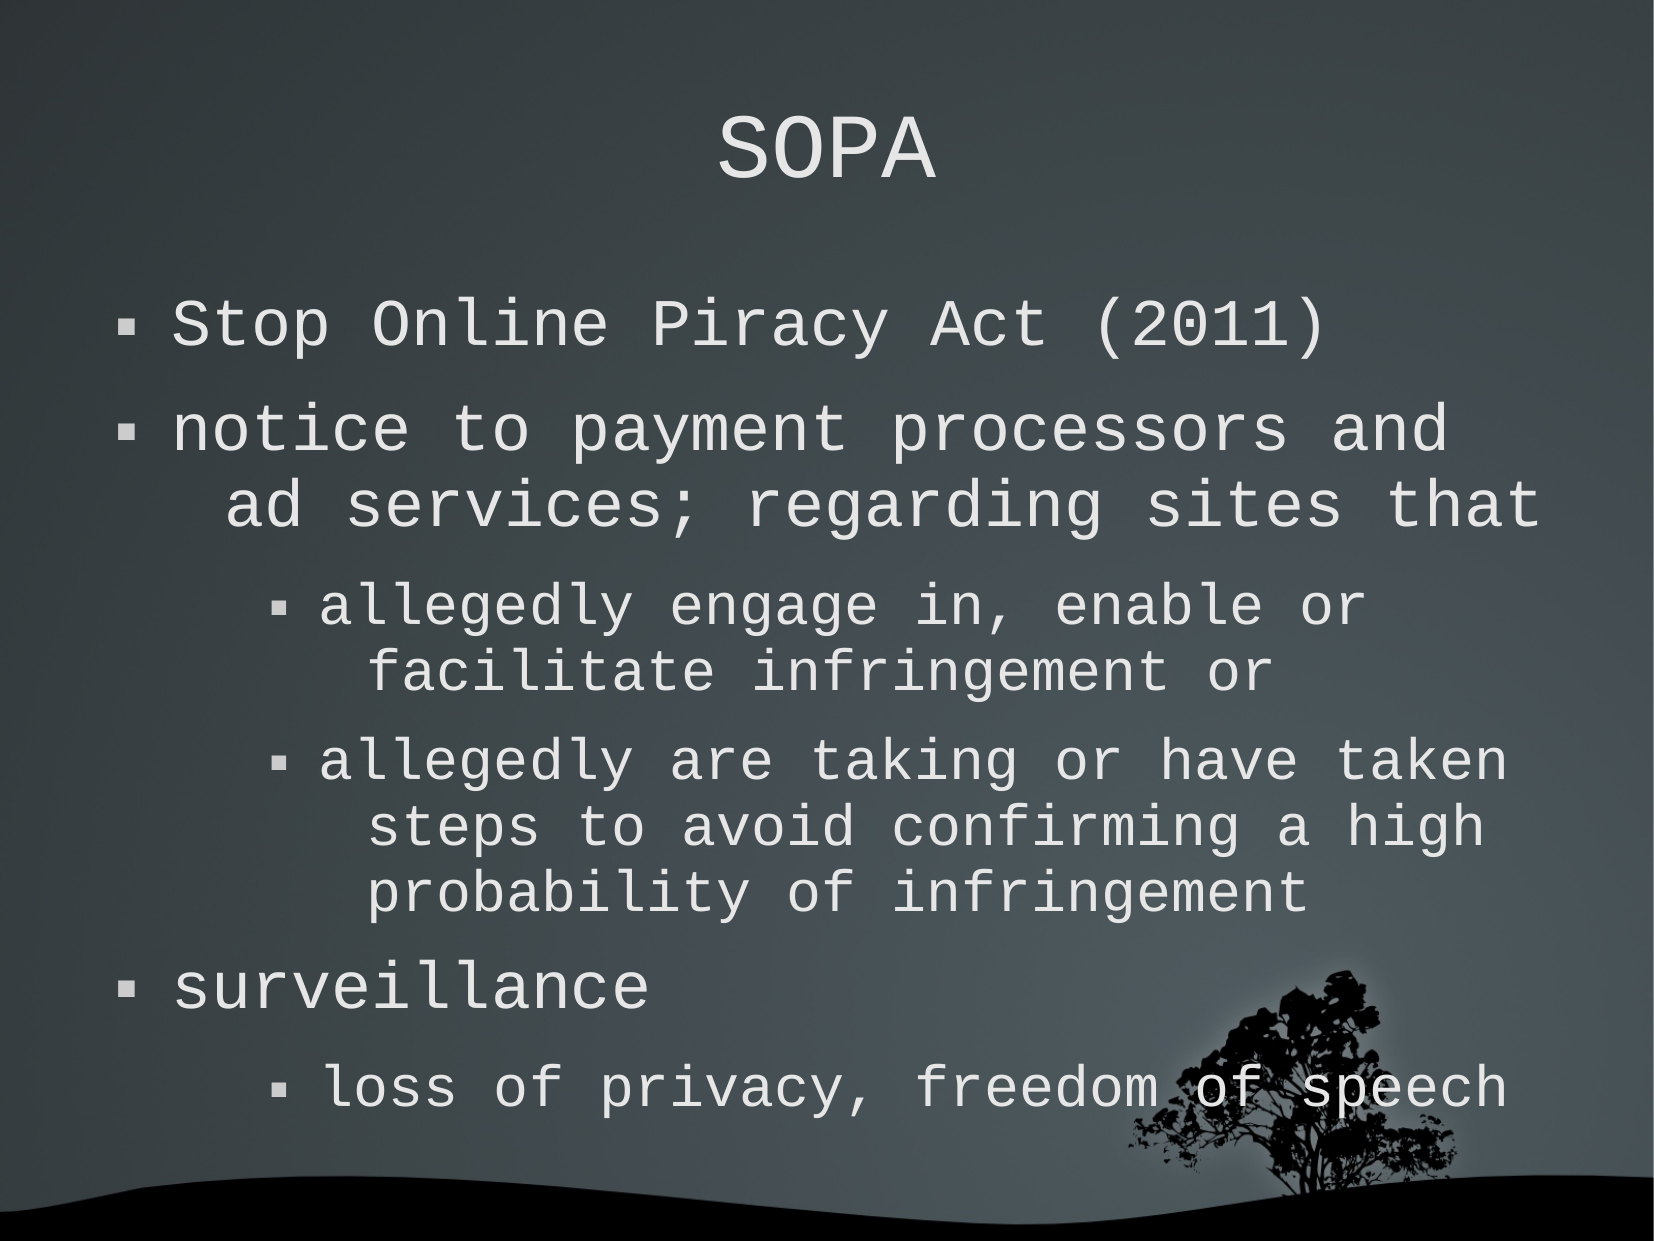

# SOPA
Stop Online Piracy Act (2011)
notice to payment processors and ad services; regarding sites that
allegedly engage in, enable or facilitate infringement or
allegedly are taking or have taken steps to avoid confirming a high probability of infringement
surveillance
loss of privacy, freedom of speech